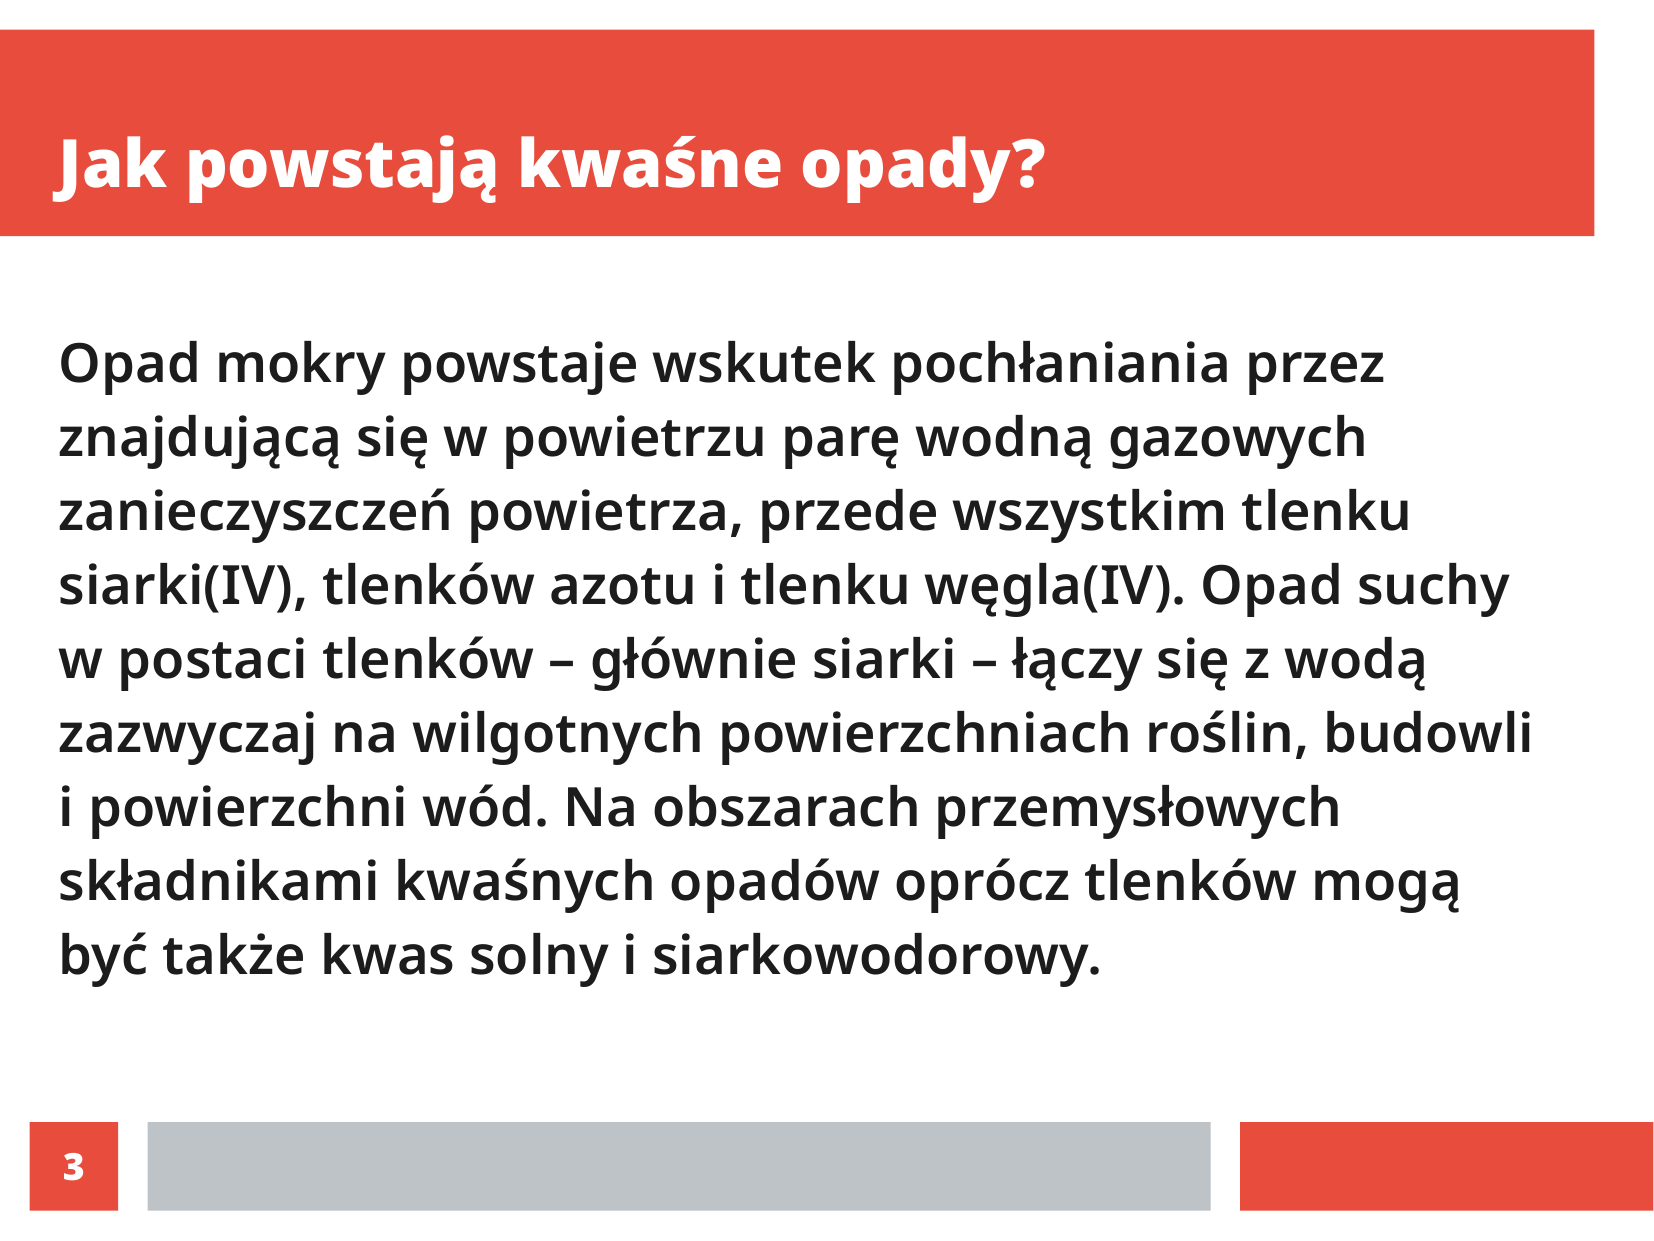

# Jak powstają kwaśne opady?
Opad mokry powstaje wskutek pochłaniania przez znajdującą się w powietrzu parę wodną gazowych zanieczyszczeń powietrza, przede wszystkim tlenku siarki(IV), tlenków azotu i tlenku węgla(IV). Opad suchy w postaci tlenków – głównie siarki – łączy się z wodą zazwyczaj na wilgotnych powierzchniach roślin, budowli i powierzchni wód. Na obszarach przemysłowych składnikami kwaśnych opadów oprócz tlenków mogą być także kwas solny i siarkowodorowy.
3